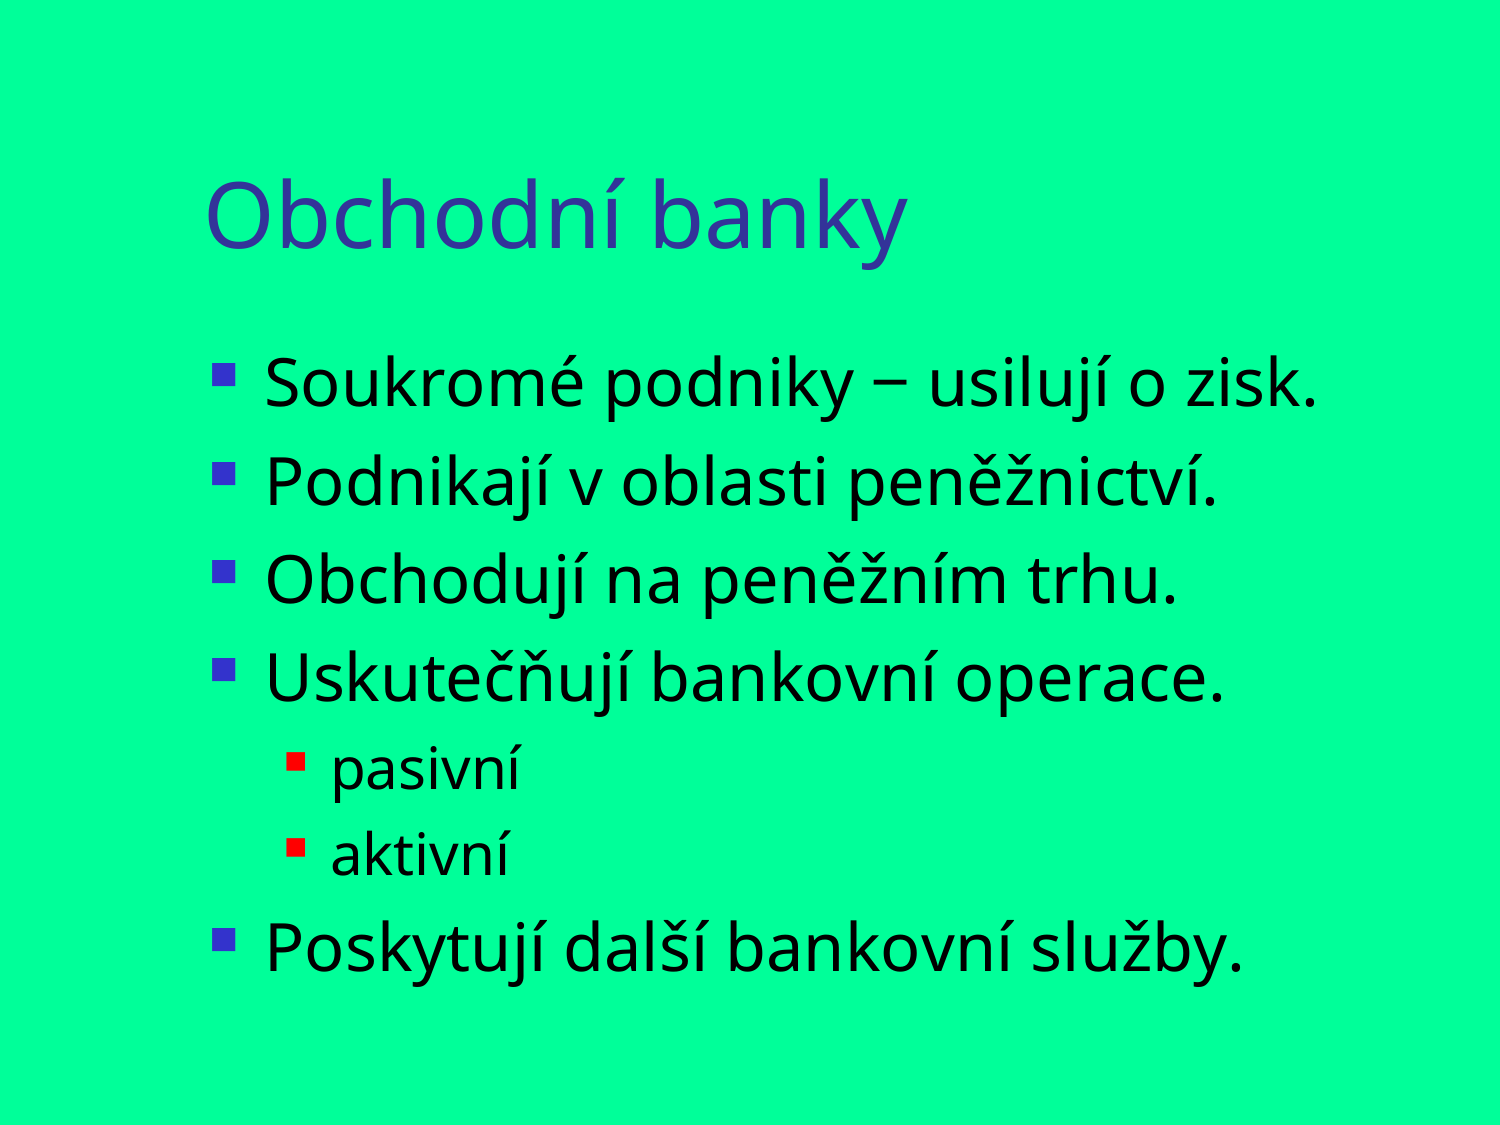

# Obchodní banky
Soukromé podniky ‒ usilují o zisk.
Podnikají v oblasti peněžnictví.
Obchodují na peněžním trhu.
Uskutečňují bankovní operace.
pasivní
aktivní
Poskytují další bankovní služby.